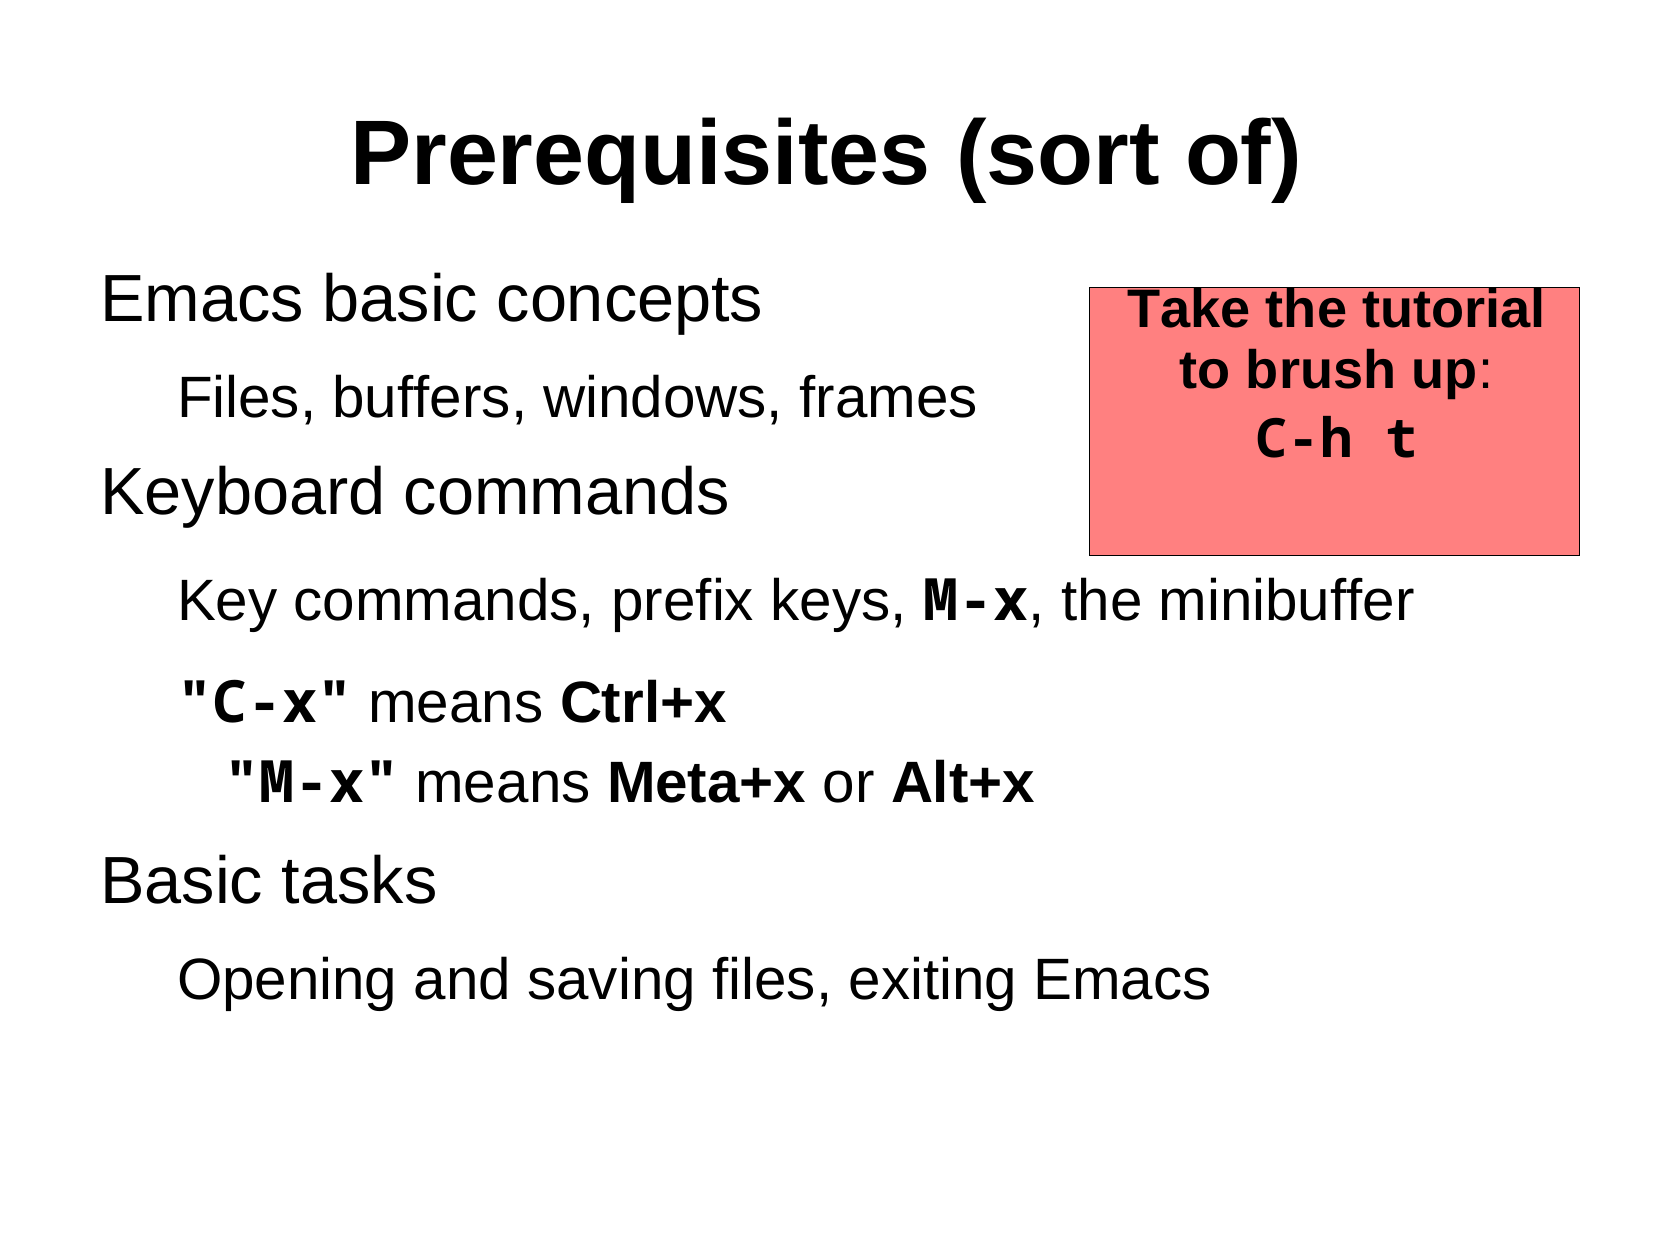

# Prerequisites (sort of)
Emacs basic concepts
Files, buffers, windows, frames
Keyboard commands
Key commands, prefix keys, M-x, the minibuffer
"C-x" means Ctrl+x
"M-x" means Meta+x or Alt+x
Basic tasks
Opening and saving files, exiting Emacs
Take the tutorial
to brush up:
C-h t